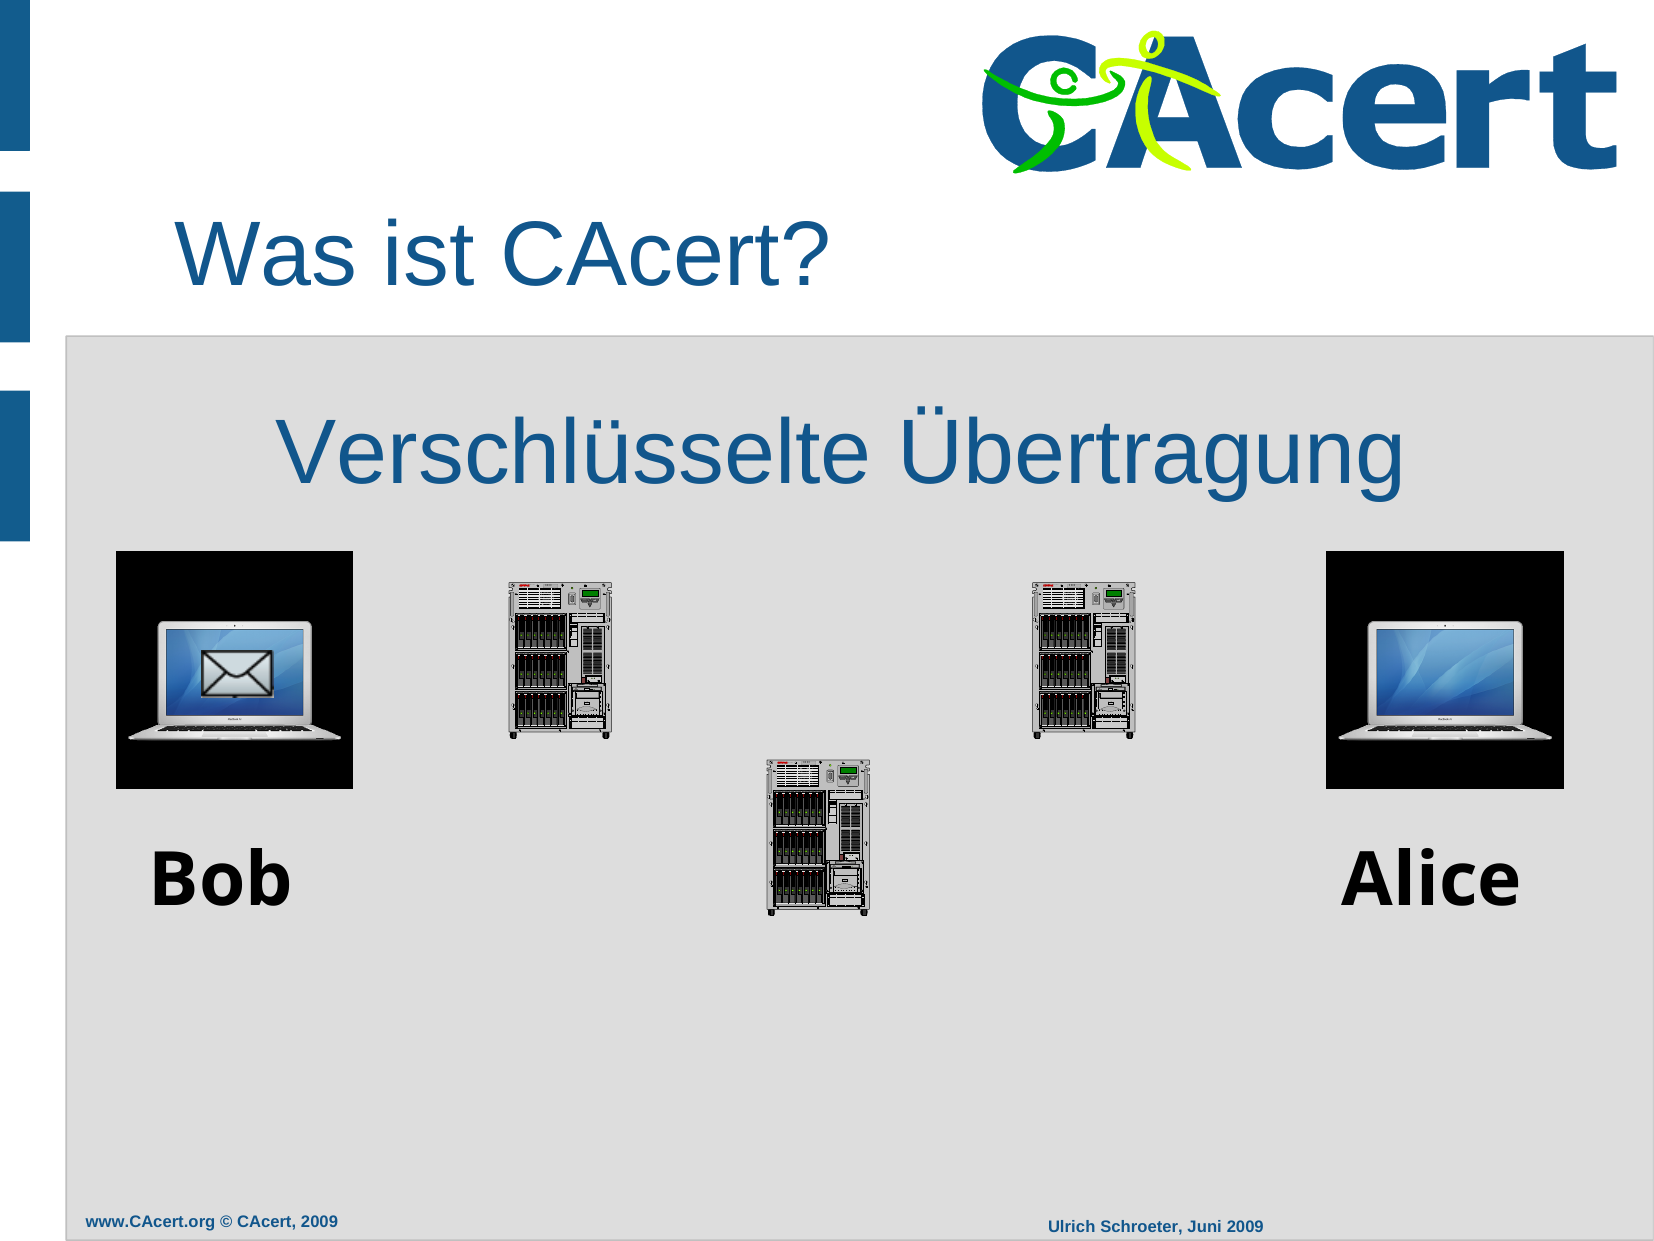

Was ist CAcert?
# Verschlüsselte Übertragung
Bob
Alice